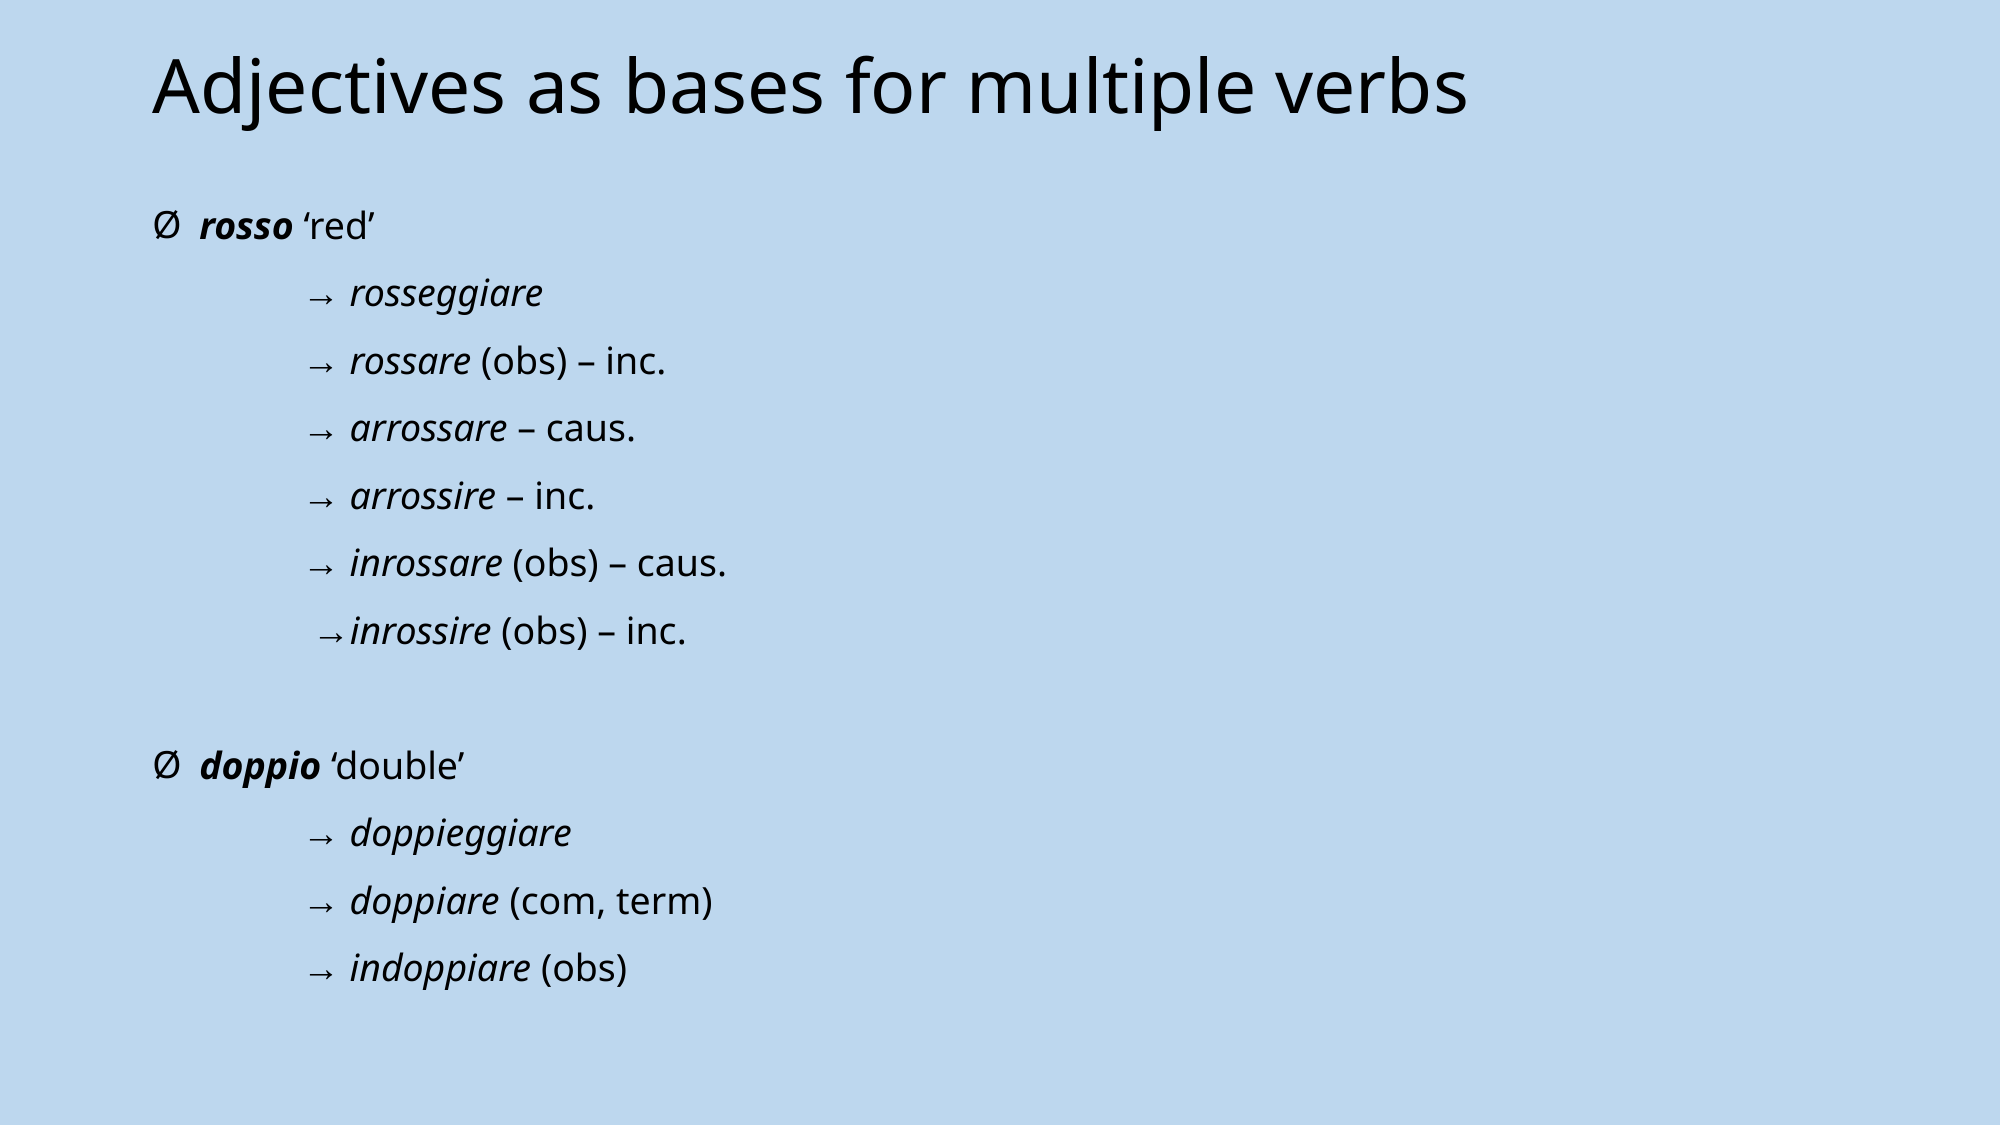

Adjectives as bases for multiple verbs
rosso ‘red’
→ rosseggiare
→ rossare (obs) – inc.
→ arrossare – caus.
→ arrossire – inc.
→ inrossare (obs) – caus.
 →inrossire (obs) – inc.
doppio ‘double’
→ doppieggiare
→ doppiare (com, term)
→ indoppiare (obs)